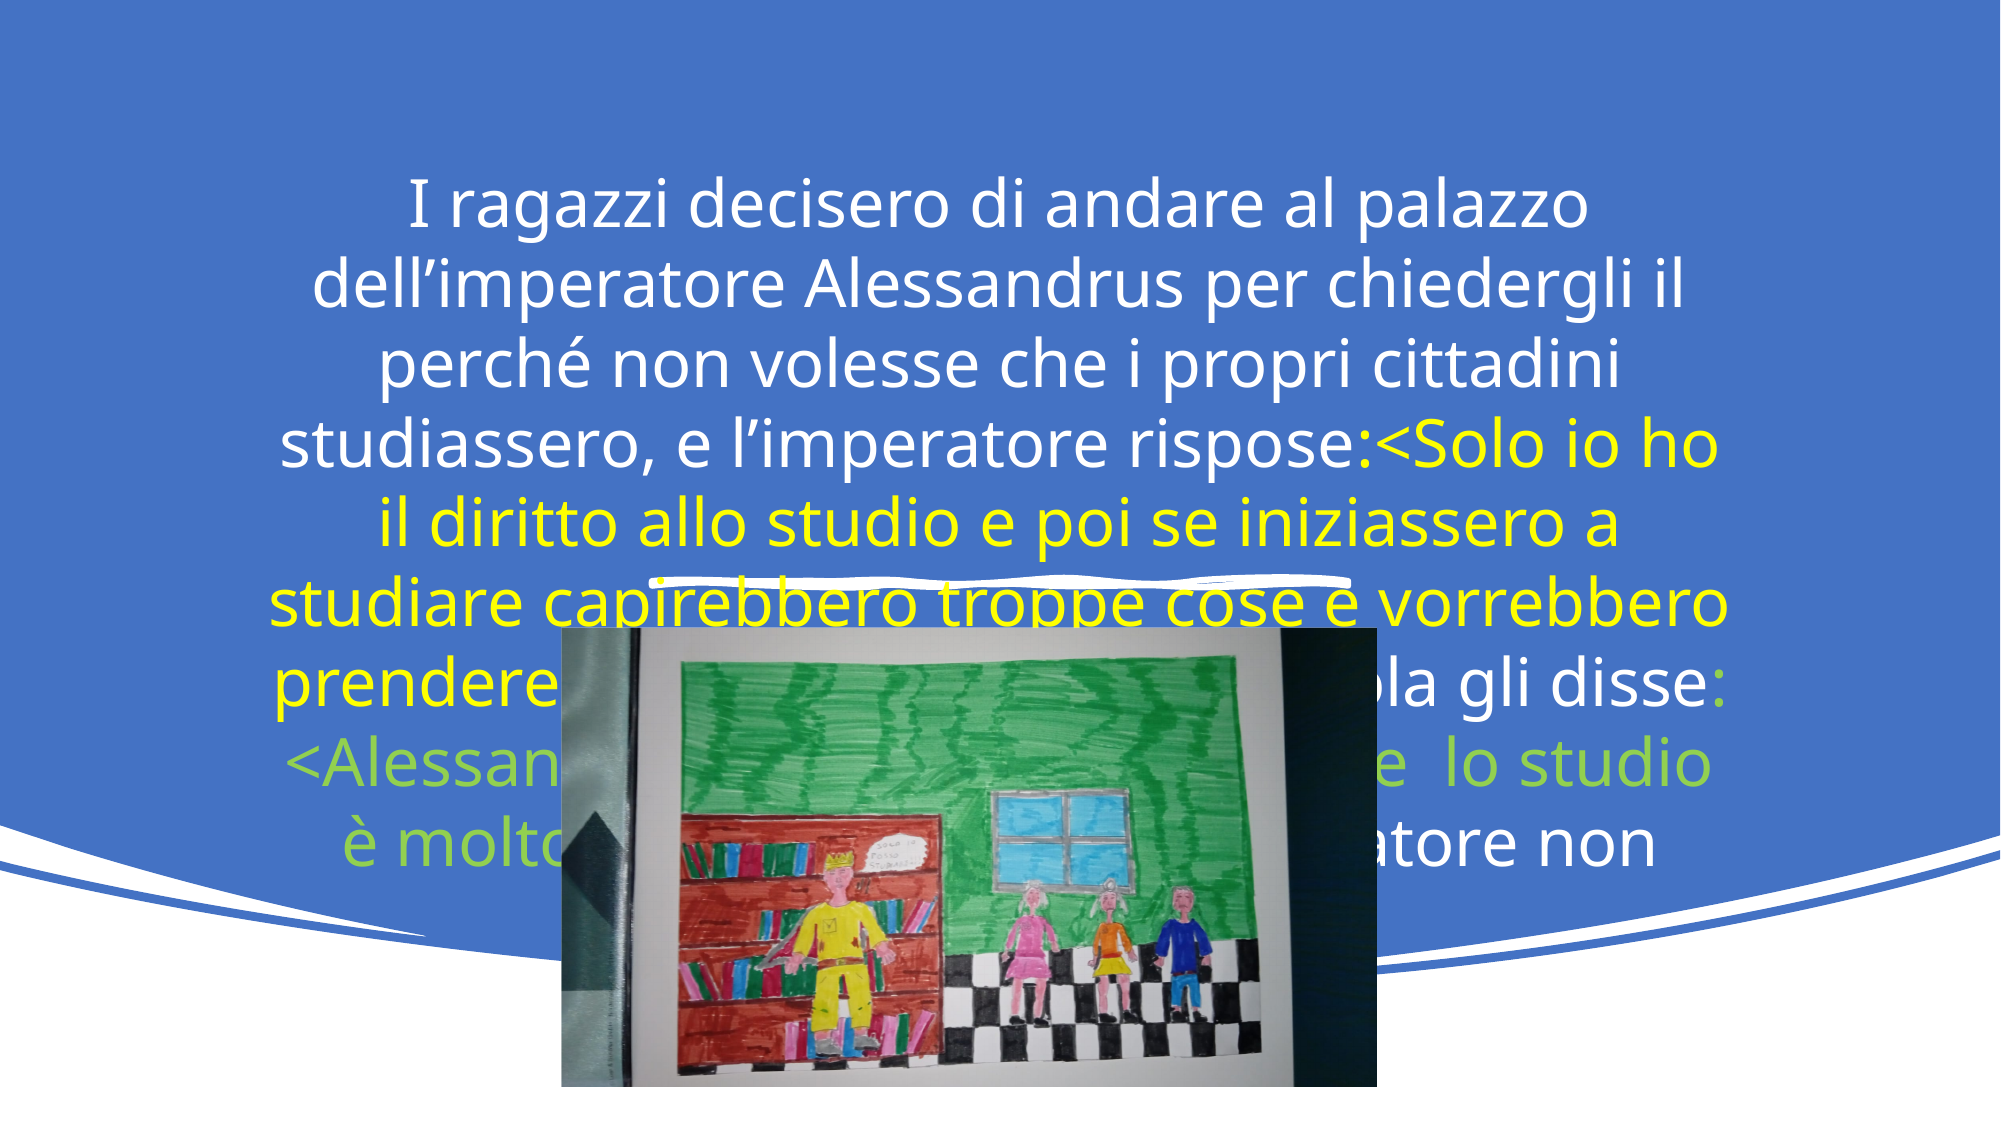

# I ragazzi decisero di andare al palazzo dell’imperatore Alessandrus per chiedergli il perché non volesse che i propri cittadini studiassero, e l’imperatore rispose:<Solo io ho il diritto allo studio e poi se iniziassero a studiare capirebbero troppe cose e vorrebbero prendere il mio posto!> e allora Paola gli disse: <Alessandrus la prego di capire che lo studio è molto importante> .Ma l’imperatore non volle ascoltarli.